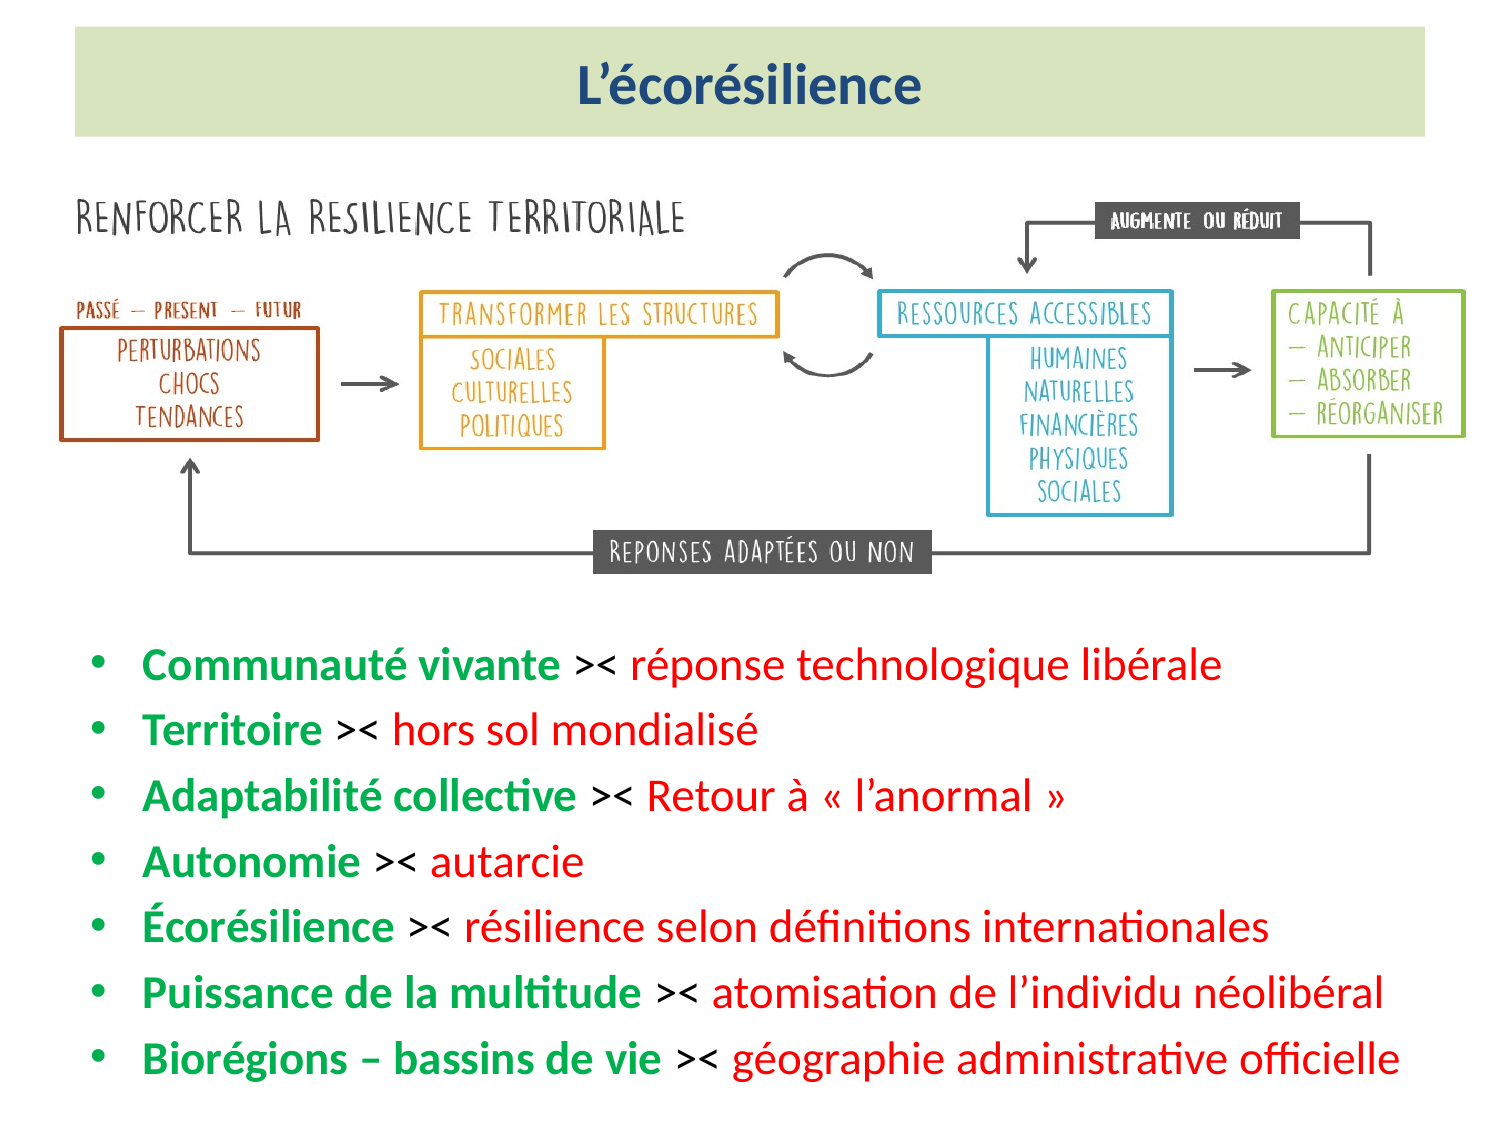

# L’écorésilience
Communauté vivante >< réponse technologique libérale
Territoire >< hors sol mondialisé
Adaptabilité collective >< Retour à « l’anormal »
Autonomie >< autarcie
Écorésilience >< résilience selon définitions internationales
Puissance de la multitude >< atomisation de l’individu néolibéral
Biorégions – bassins de vie >< géographie administrative officielle